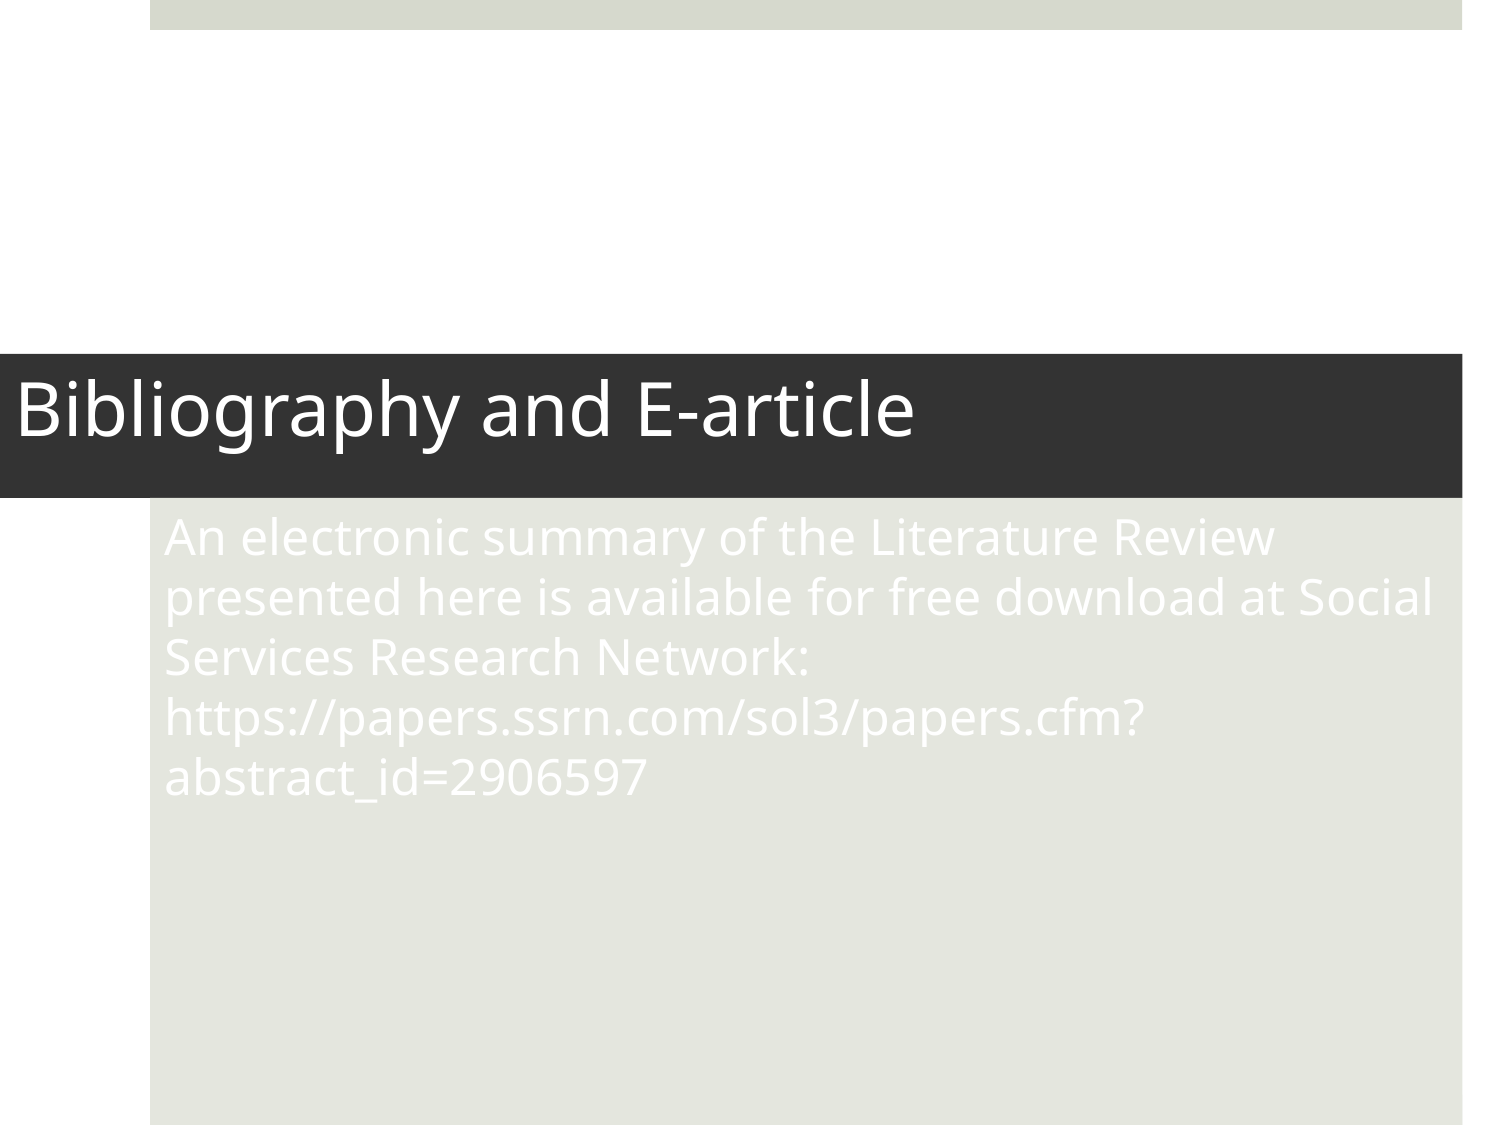

# Bibliography and E-article
An electronic summary of the Literature Review presented here is available for free download at Social Services Research Network:
https://papers.ssrn.com/sol3/papers.cfm?abstract_id=2906597